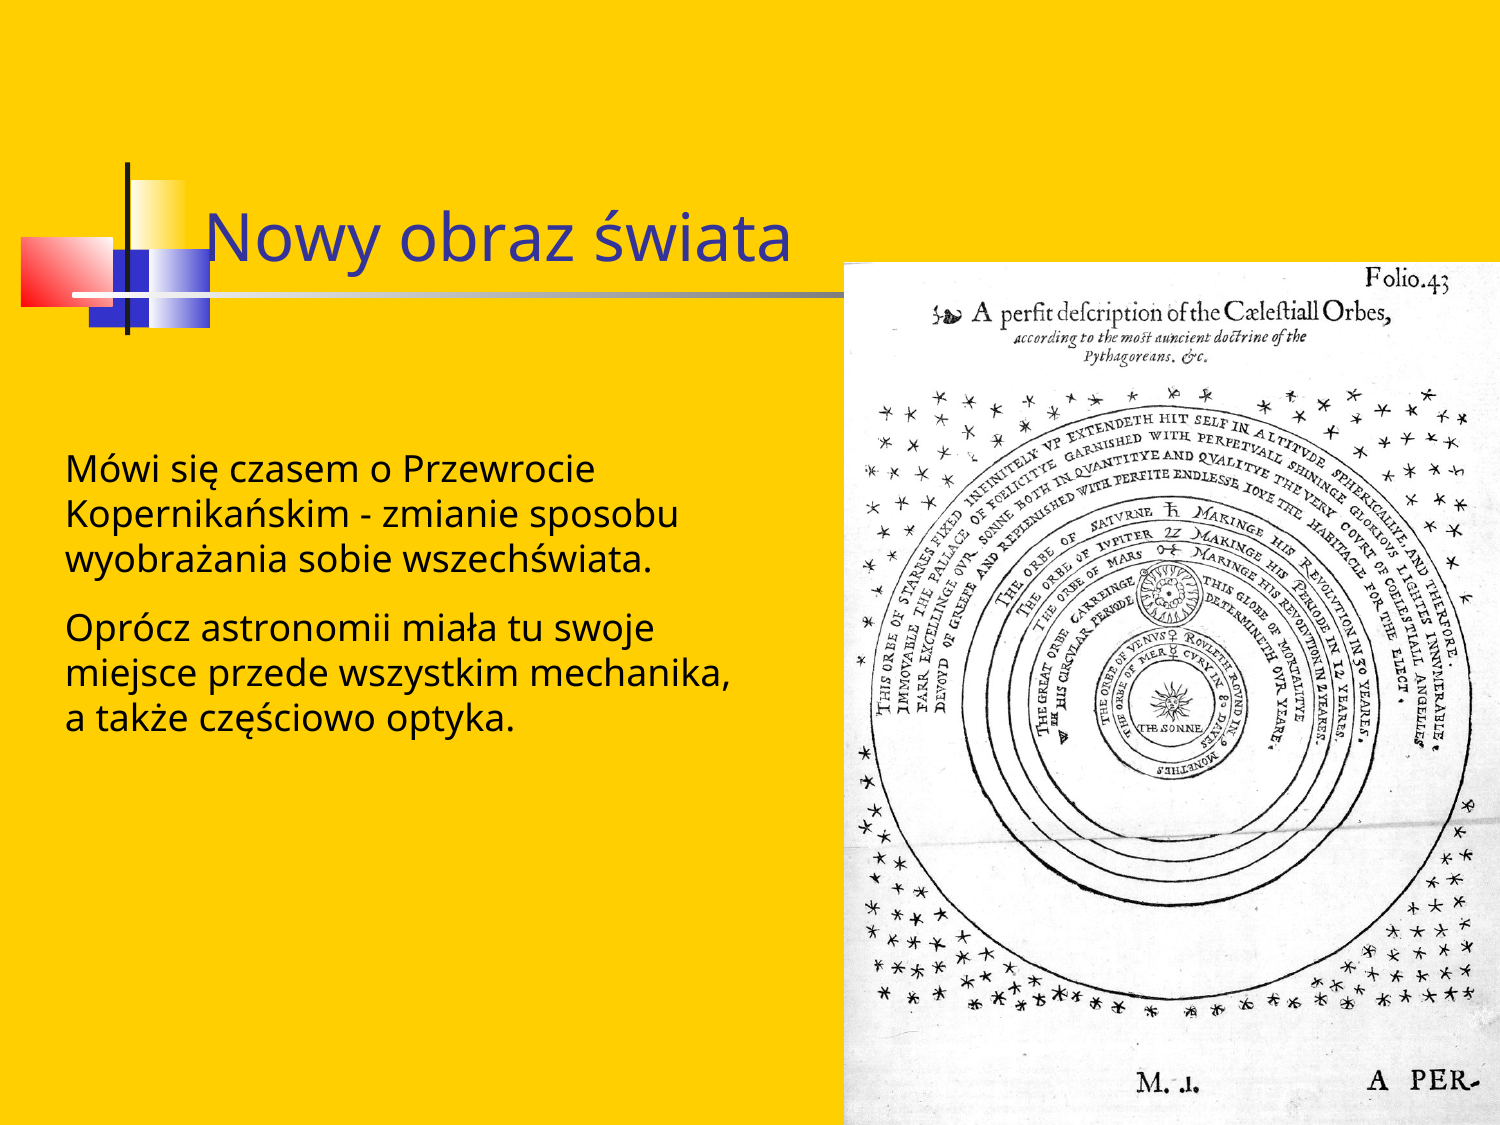

# Nowy obraz świata
Mówi się czasem o Przewrocie Kopernikańskim - zmianie sposobu wyobrażania sobie wszechświata.
Oprócz astronomii miała tu swoje miejsce przede wszystkim mechanika, a także częściowo optyka.